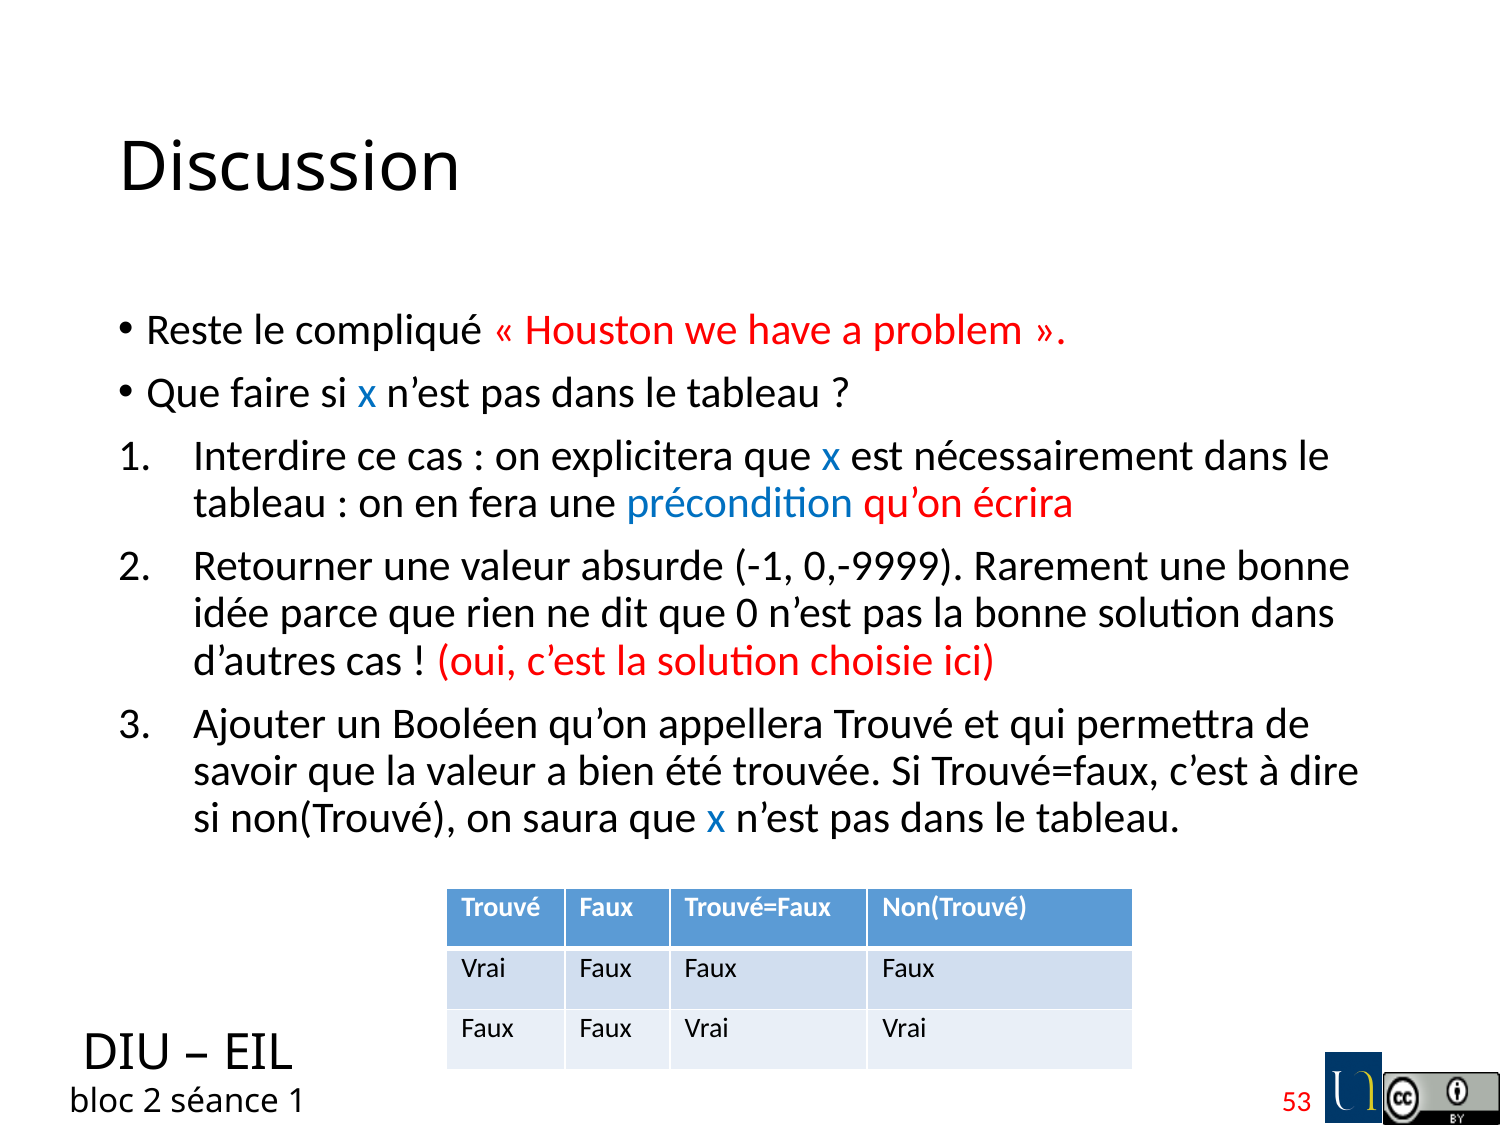

# Discussion
Reste le compliqué « Houston we have a problem ».
Que faire si x n’est pas dans le tableau ?
Interdire ce cas : on explicitera que x est nécessairement dans le tableau : on en fera une précondition qu’on écrira
Retourner une valeur absurde (-1, 0,-9999). Rarement une bonne idée parce que rien ne dit que 0 n’est pas la bonne solution dans d’autres cas ! (oui, c’est la solution choisie ici)
Ajouter un Booléen qu’on appellera Trouvé et qui permettra de savoir que la valeur a bien été trouvée. Si Trouvé=faux, c’est à dire si non(Trouvé), on saura que x n’est pas dans le tableau.
| Trouvé | Faux | Trouvé=Faux | Non(Trouvé) |
| --- | --- | --- | --- |
| Vrai | Faux | Faux | Faux |
| Faux | Faux | Vrai | Vrai |